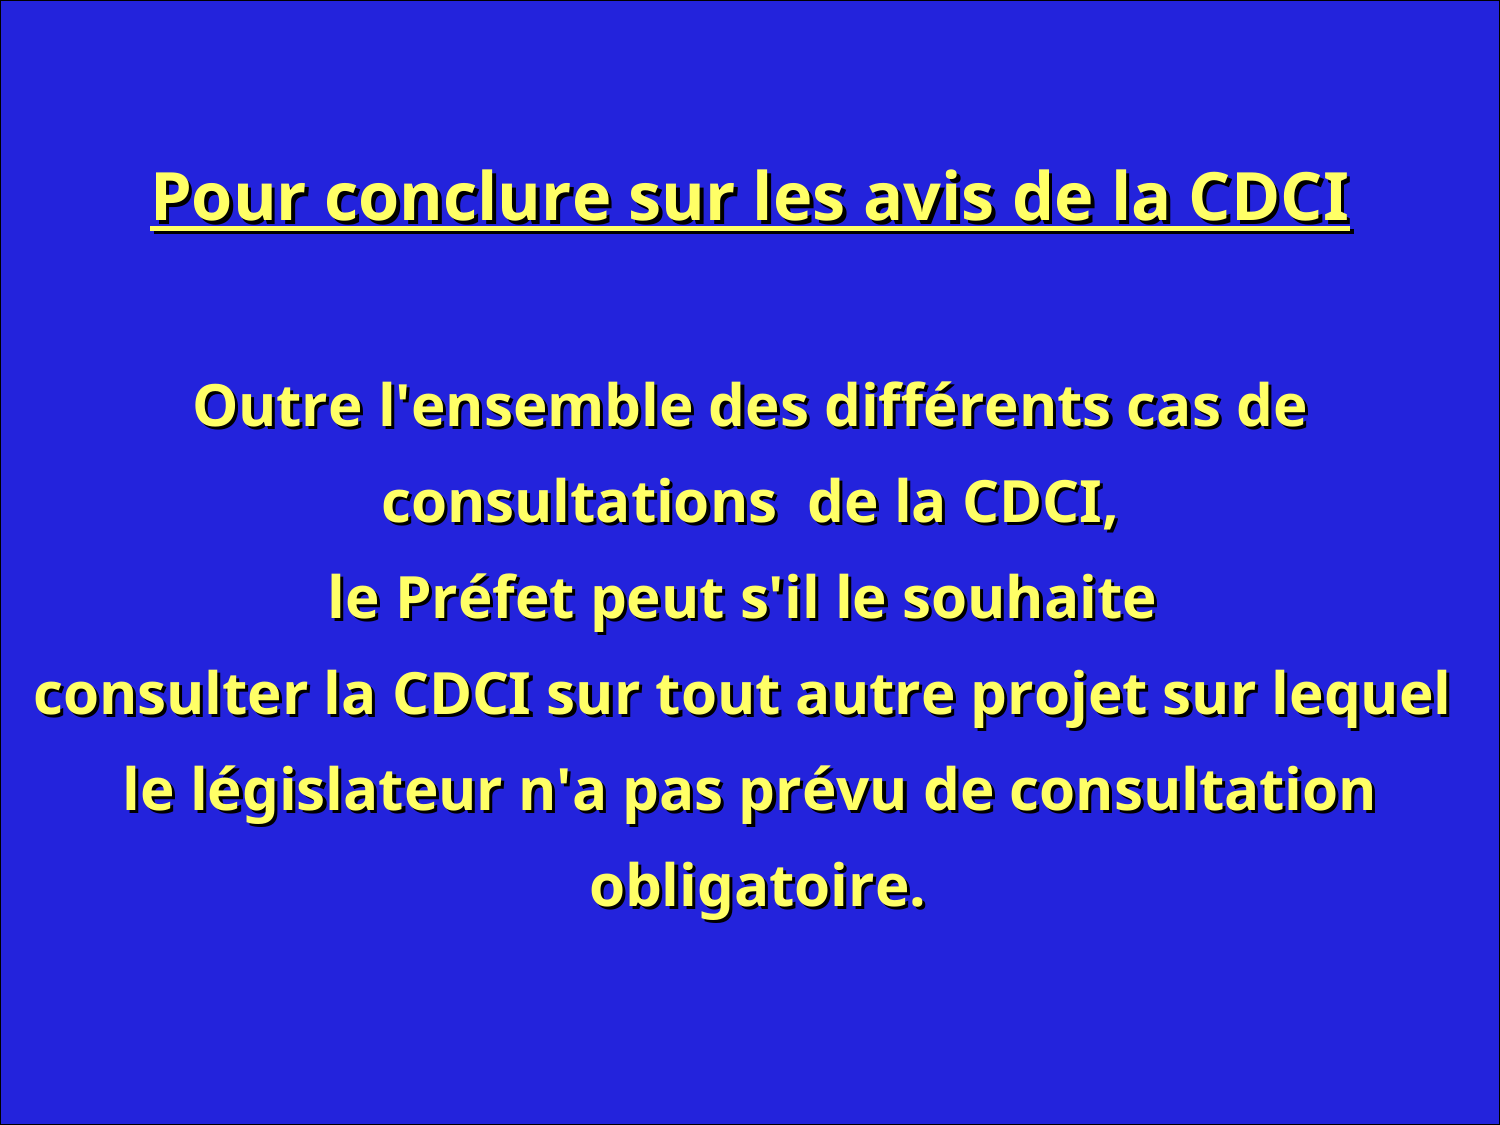

Pour conclure sur les avis de la CDCI
Outre l'ensemble des différents cas de
 consultations de la CDCI,
le Préfet peut s'il le souhaite
consulter la CDCI sur tout autre projet sur lequel
le législateur n'a pas prévu de consultation
 obligatoire.
#